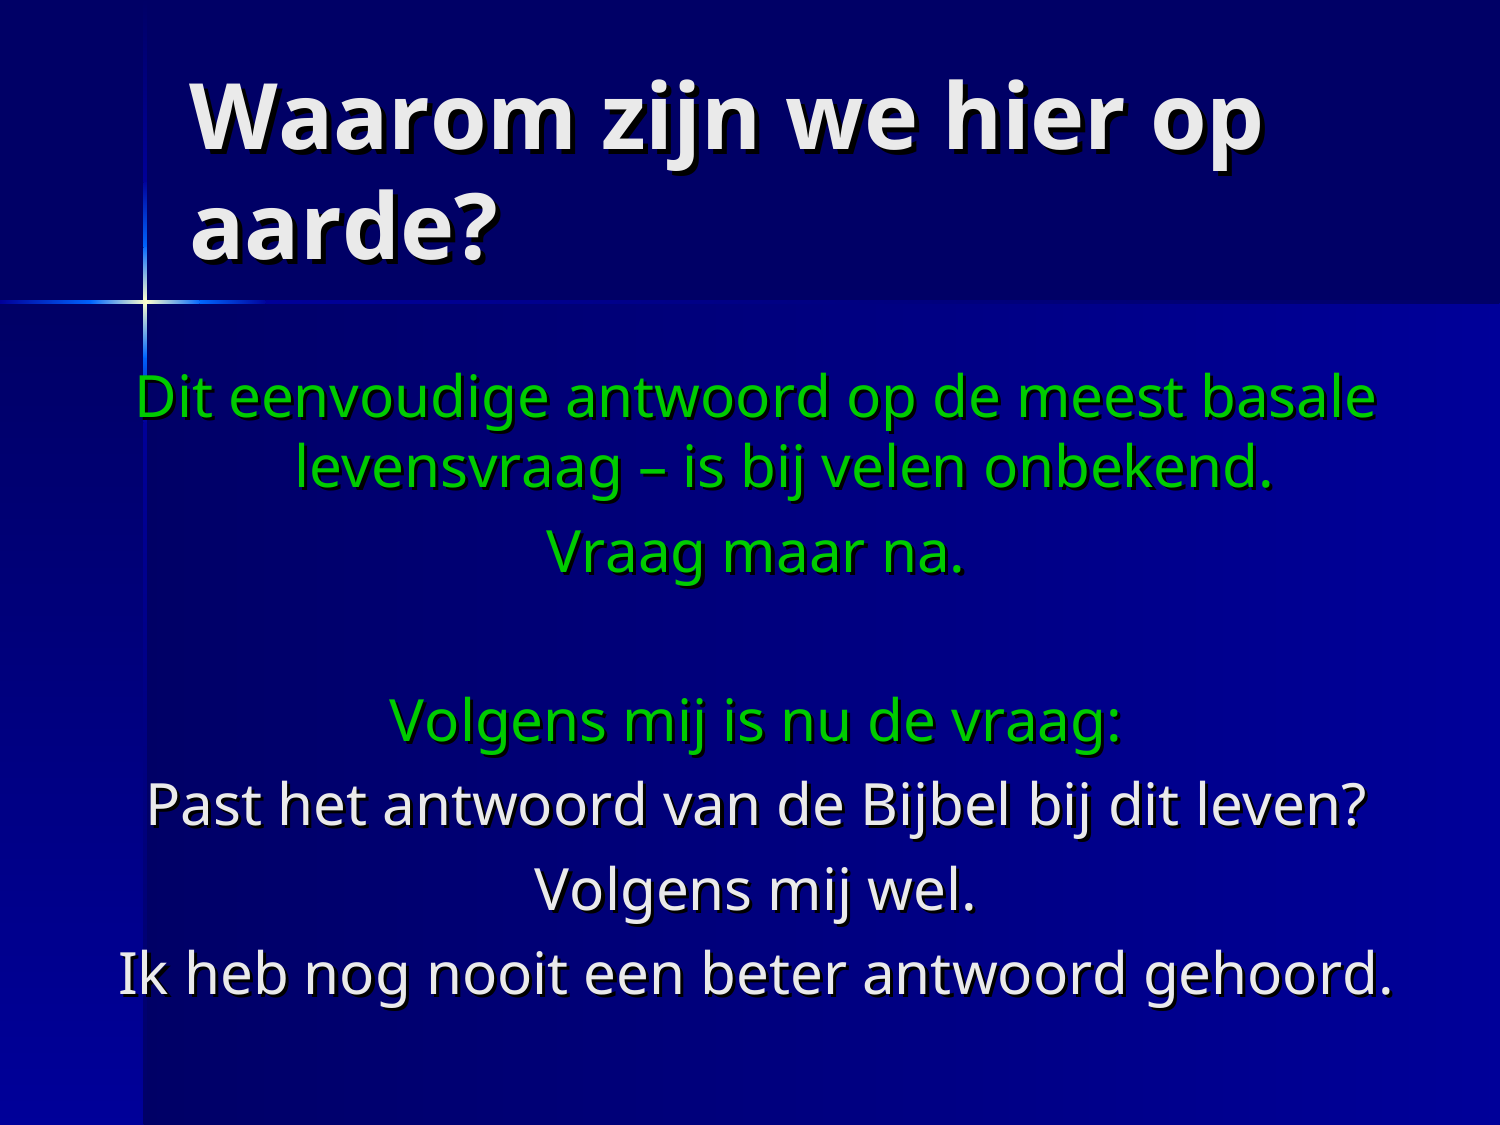

# Waarom zijn we hier op aarde?
Dit eenvoudige antwoord op de meest basale levensvraag – is bij velen onbekend.
Vraag maar na.
Volgens mij is nu de vraag:
Past het antwoord van de Bijbel bij dit leven?
Volgens mij wel.
Ik heb nog nooit een beter antwoord gehoord.